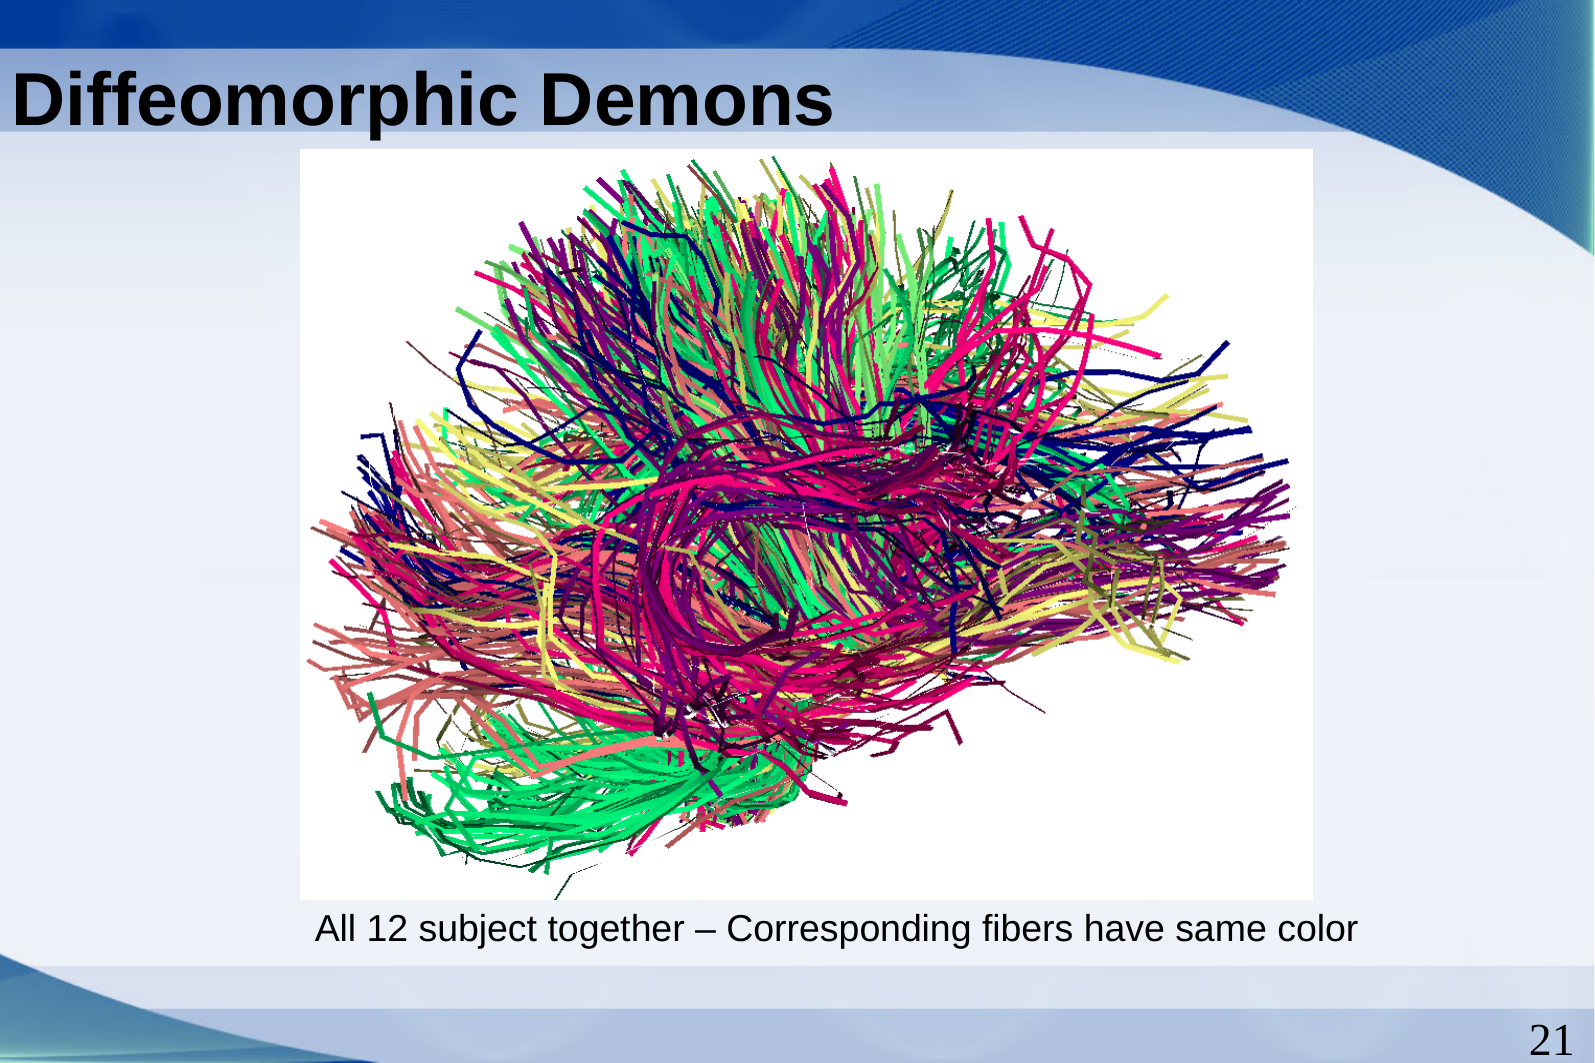

# Diffeomorphic Demons
All 12 subject together – Corresponding fibers have same color
21